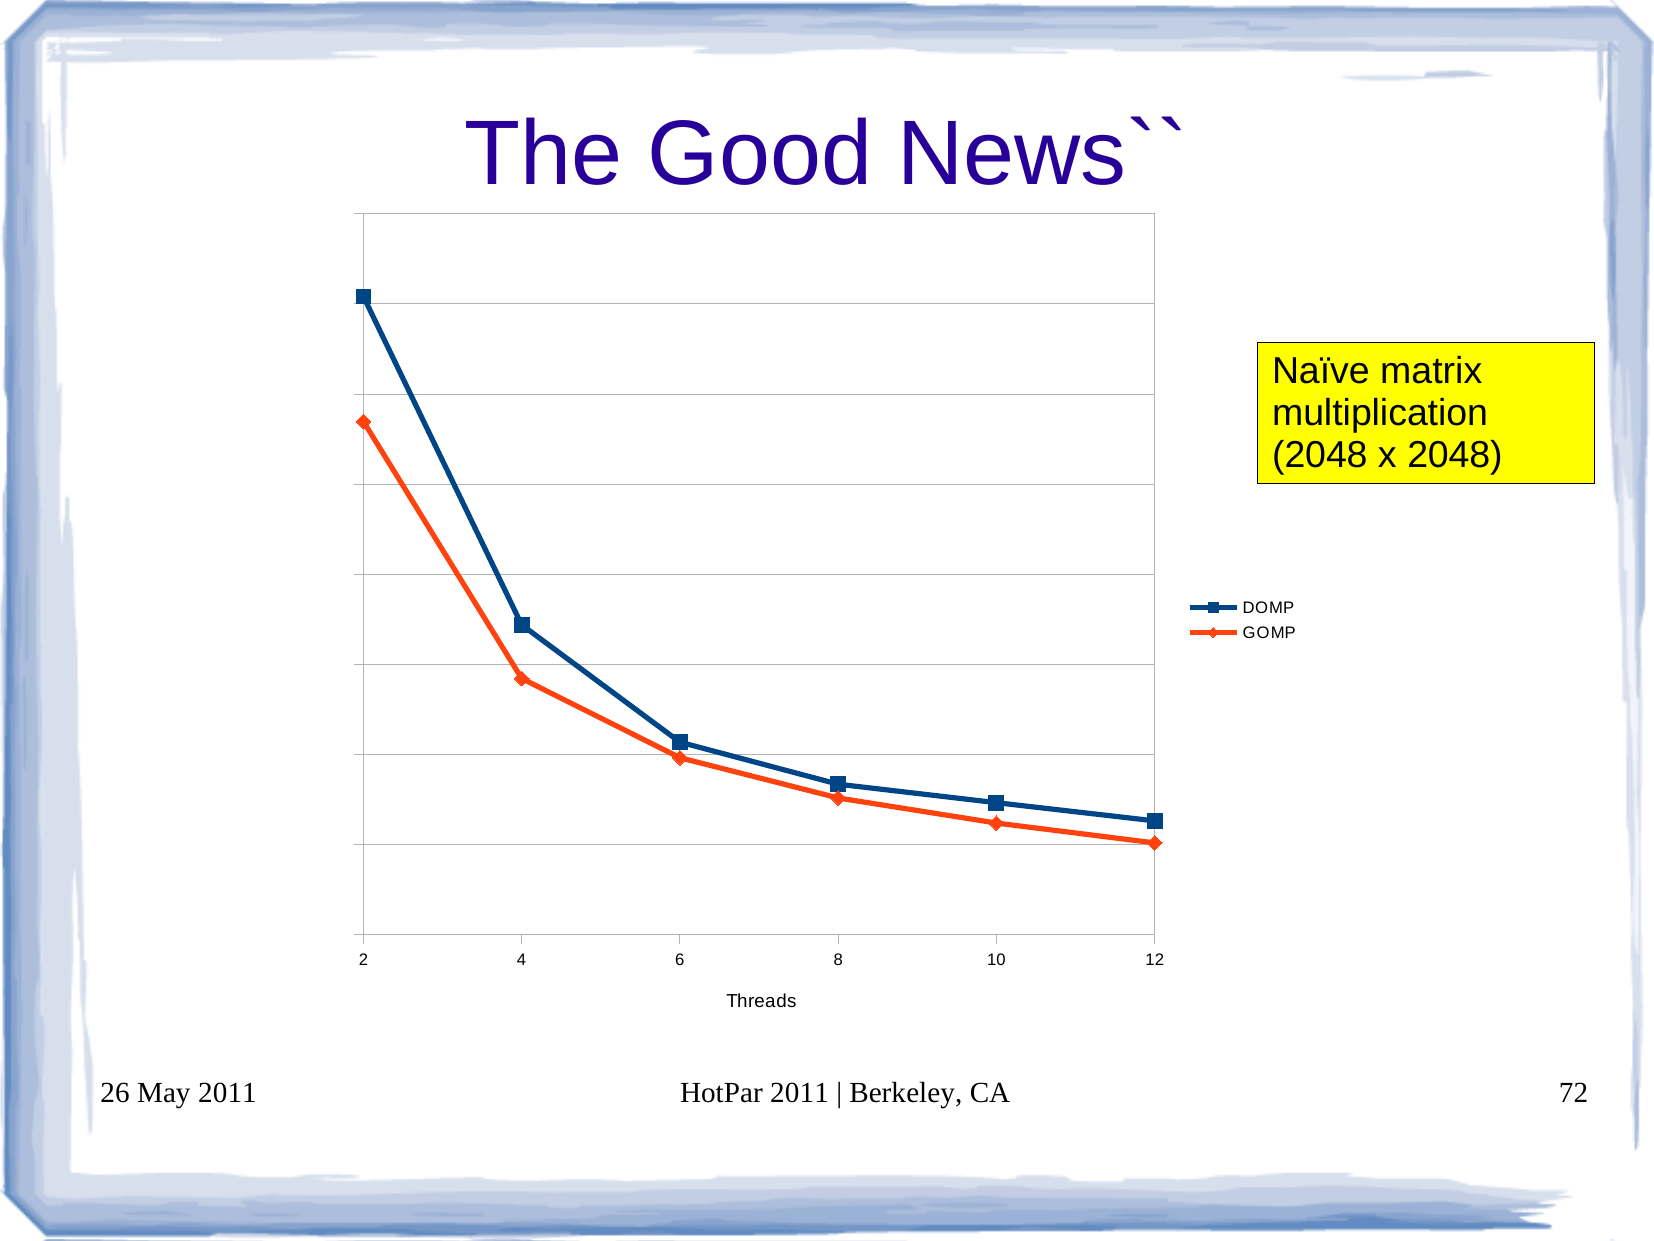

# The Good News``
### Chart
| Category | DOMP | GOMP |
|---|---|---|
| 2 | 708.230372 | 569.498983 |
| 4 | 343.786423 | 284.263985 |
| 6 | 213.635802 | 196.344594 |
| 8 | 166.999235 | 151.717828 |
| 10 | 146.477882 | 123.851111 |
| 12 | 126.269419 | 101.821542 |Naïve matrix multiplication (2048 x 2048)
26 May 2011
HotPar 2011 | Berkeley, CA
72